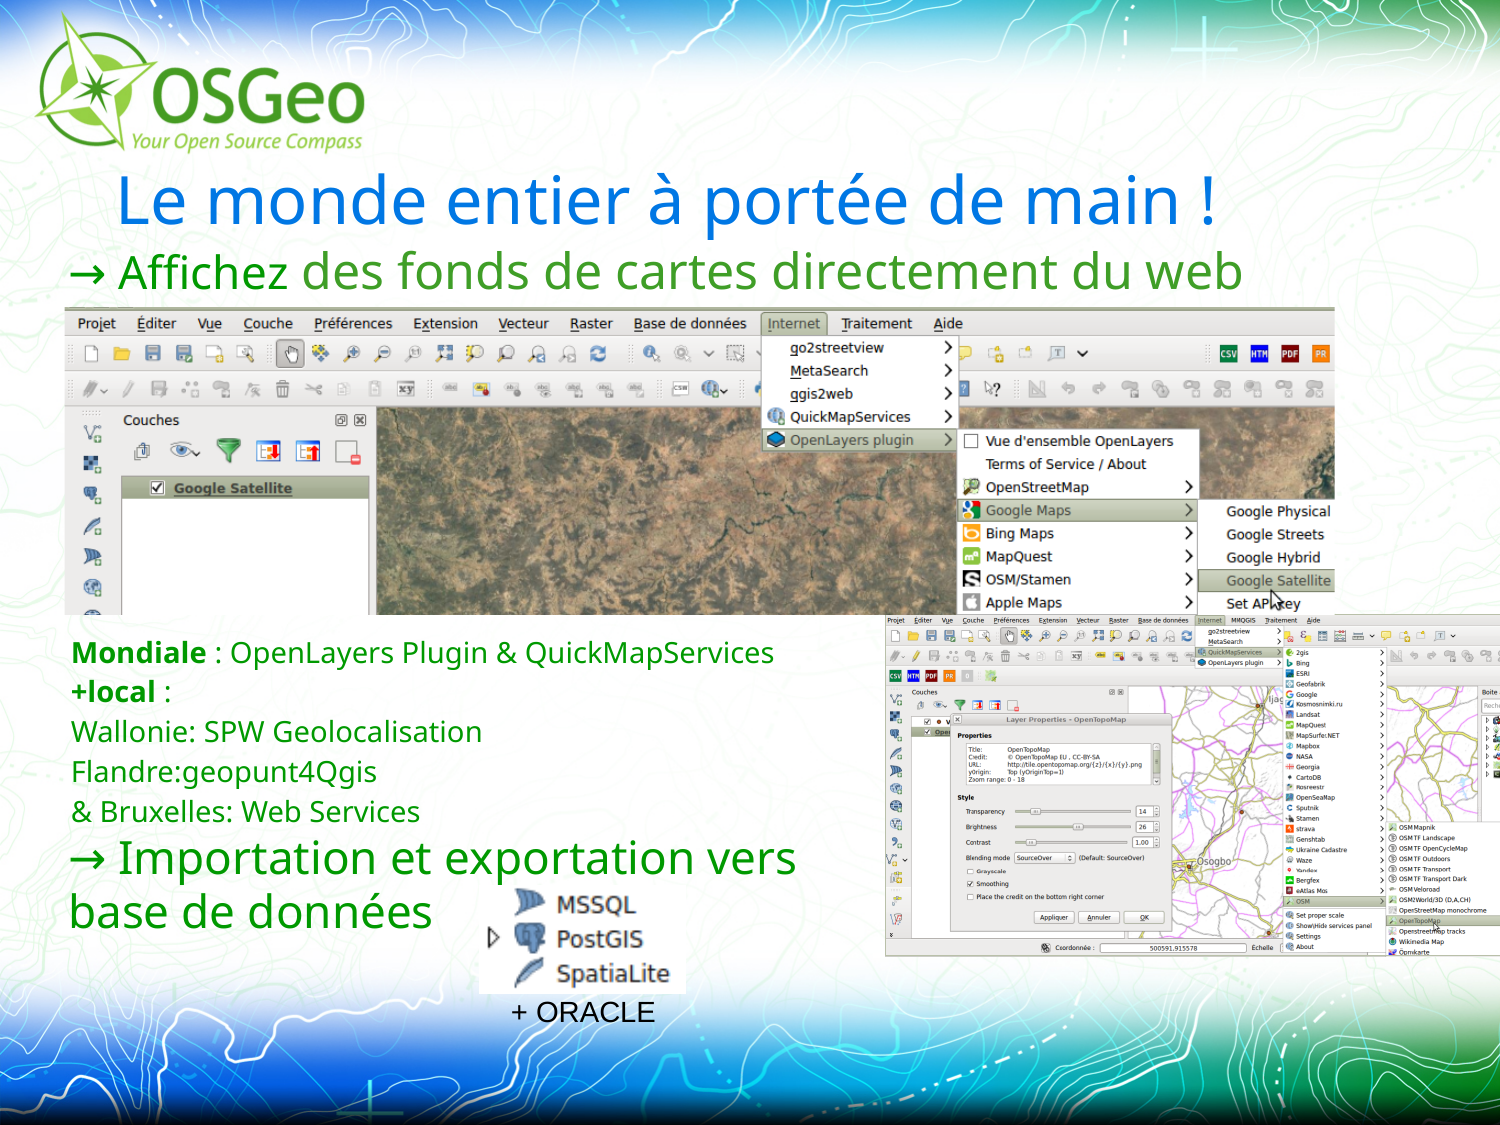

# Le monde entier à portée de main !
→ Affichez des fonds de cartes directement du web
Mondiale : OpenLayers Plugin & QuickMapServices
+local :
Wallonie: SPW Geolocalisation
Flandre:geopunt4Qgis
& Bruxelles: Web Services
→ Importation et exportation vers base de données
+ ORACLE